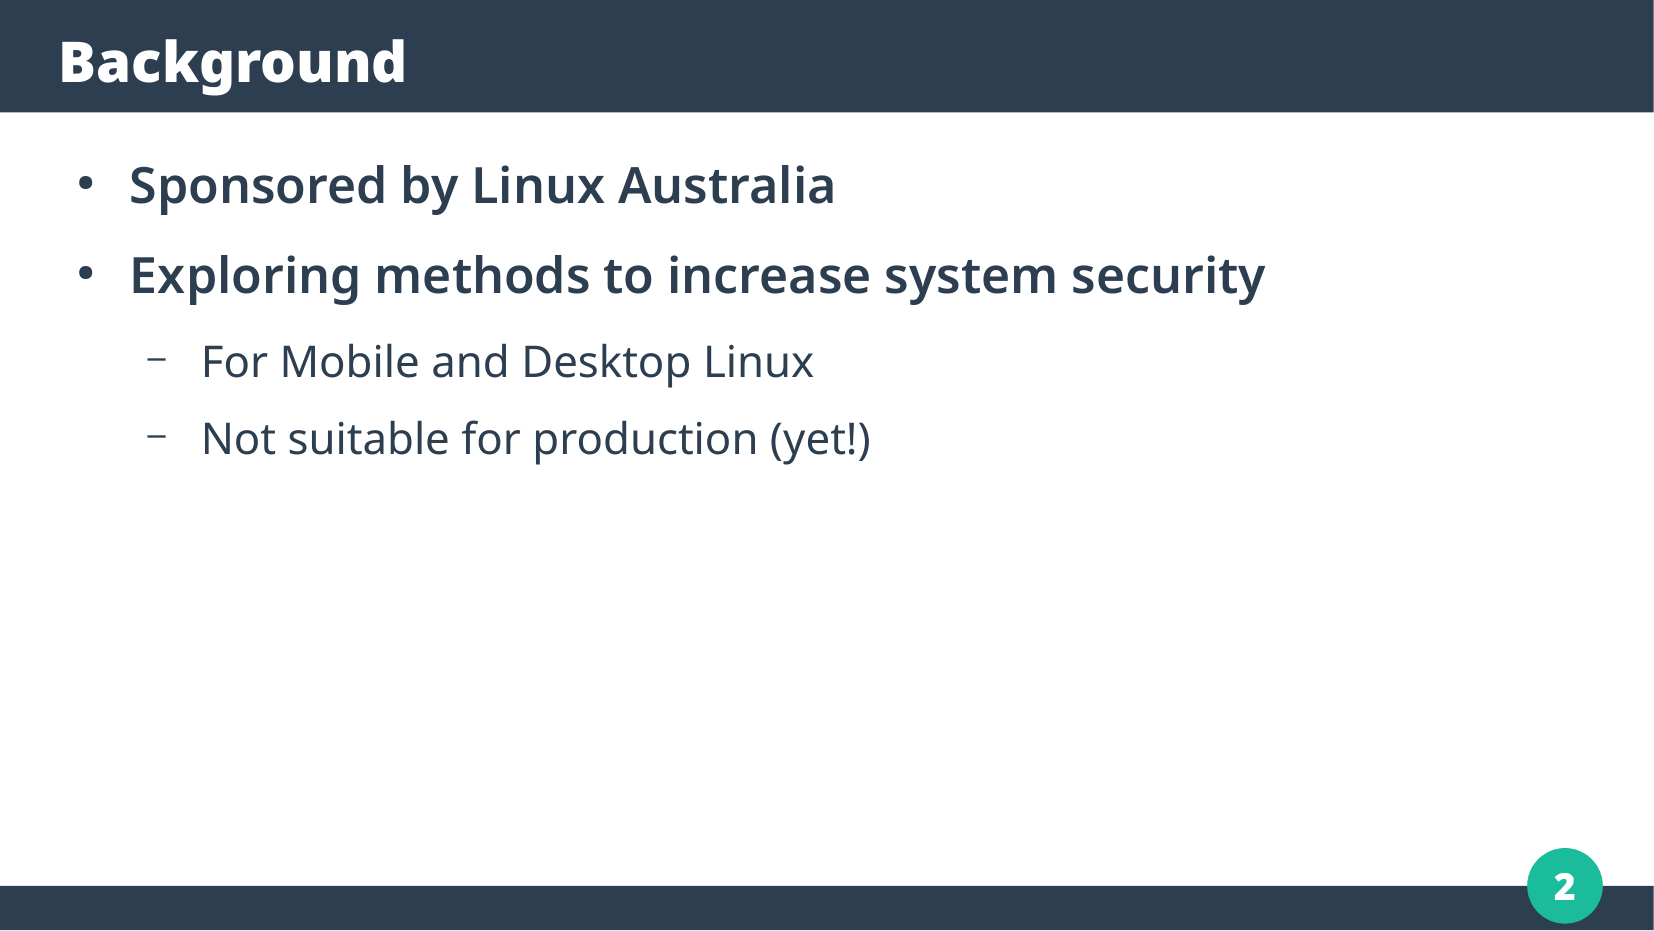

# Background
Sponsored by Linux Australia
Exploring methods to increase system security
For Mobile and Desktop Linux
Not suitable for production (yet!)